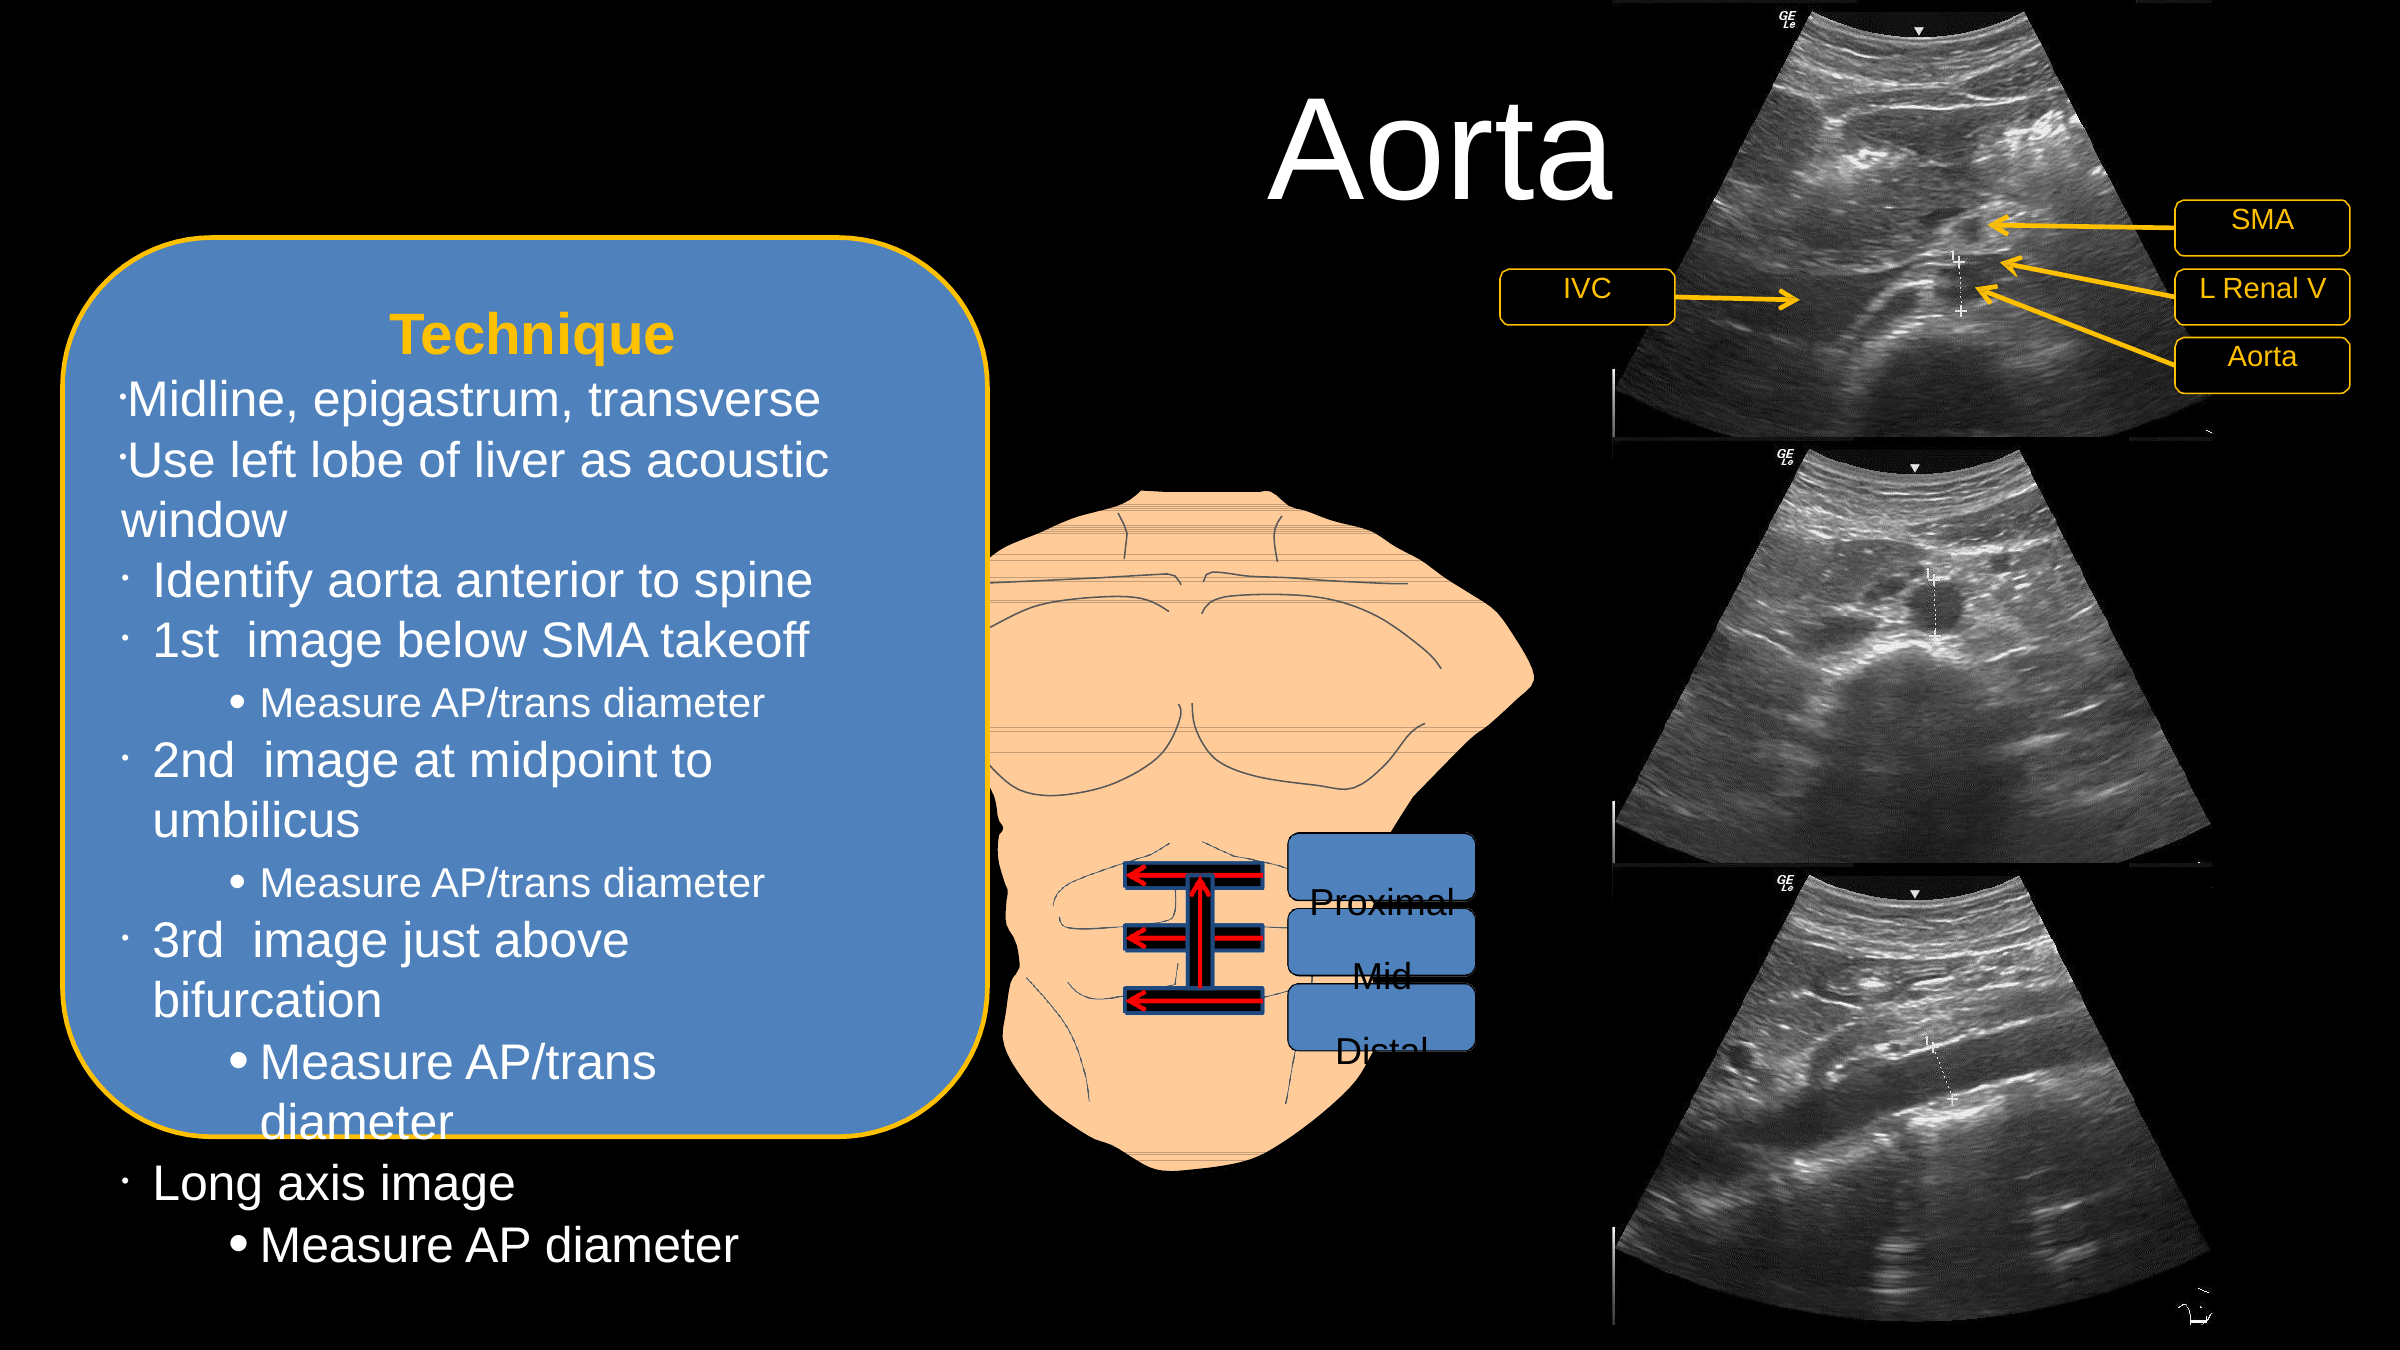

# Aorta
SMA
IVC
L Renal V
Technique
Midline, epigastrum, transverse
Use left lobe of liver as acoustic window
Identify aorta anterior to spine
1st image below SMA takeoff
Measure AP/trans diameter
2nd image at midpoint to umbilicus
Measure AP/trans diameter
3rd image just above bifurcation
Measure AP/trans diameter
Long axis image
Measure AP diameter
Aorta
Proximal Mid Distal